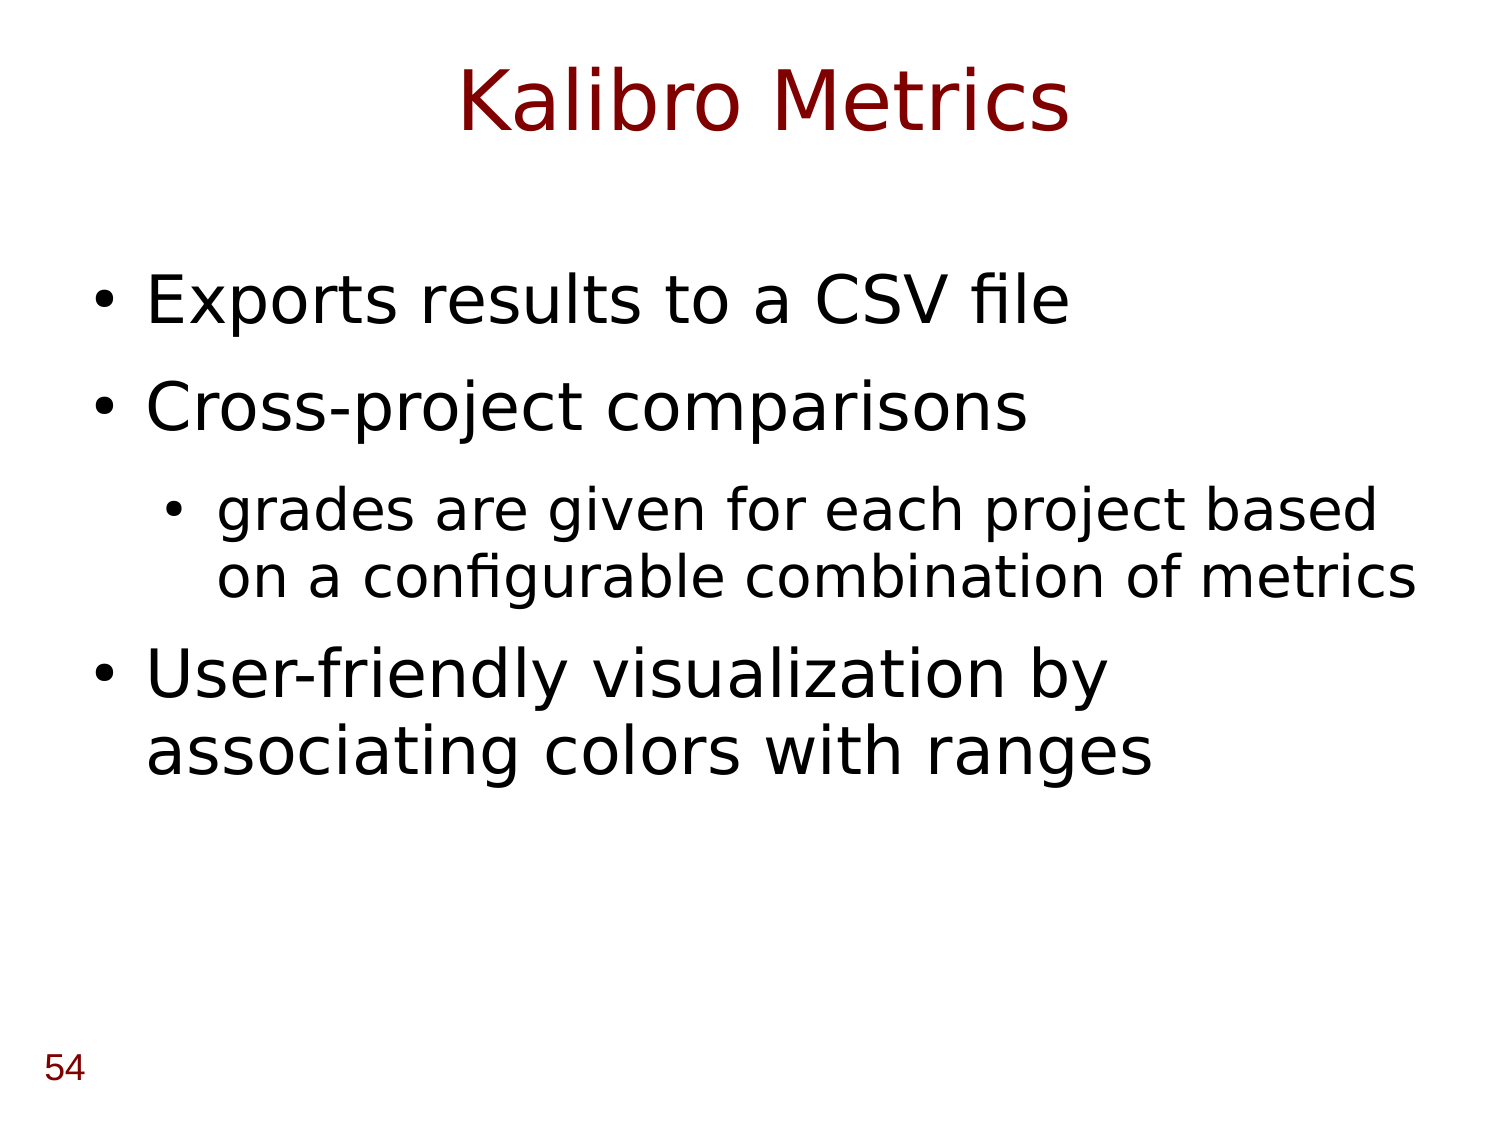

# Kalibro Metrics
Exports results to a CSV file
Cross-project comparisons
grades are given for each project based on a configurable combination of metrics
User-friendly visualization by associating colors with ranges